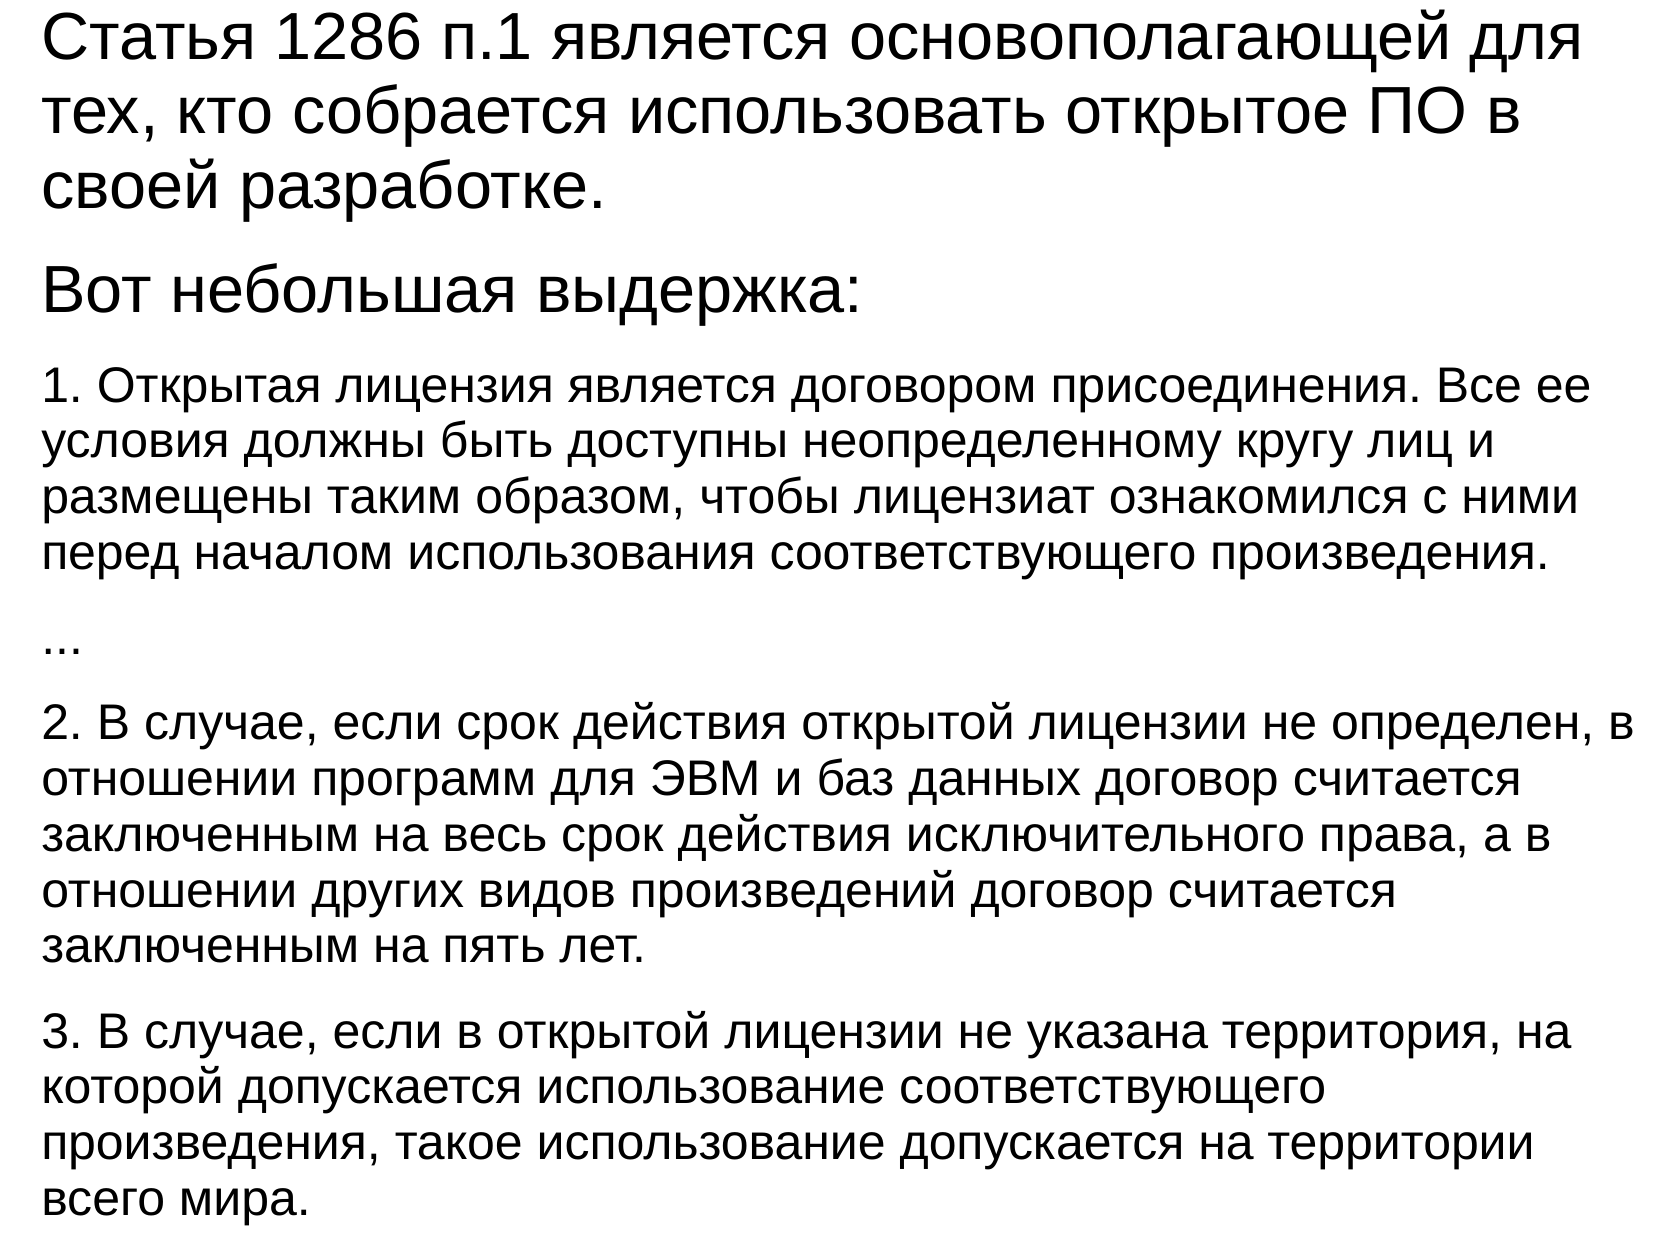

# Статья 1286 п.1 является основополагающей для тех, кто собрается использовать открытое ПО в своей разработке.
Вот небольшая выдержка:
1. Открытая лицензия является договором присоединения. Все ее условия должны быть доступны неопределенному кругу лиц и размещены таким образом, чтобы лицензиат ознакомился с ними перед началом использования соответствующего произведения.
...
2. В случае, если срок действия открытой лицензии не определен, в отношении программ для ЭВМ и баз данных договор считается заключенным на весь срок действия исключительного права, а в отношении других видов произведений договор считается заключенным на пять лет.
3. В случае, если в открытой лицензии не указана территория, на которой допускается использование соответствующего произведения, такое использование допускается на территории всего мира.